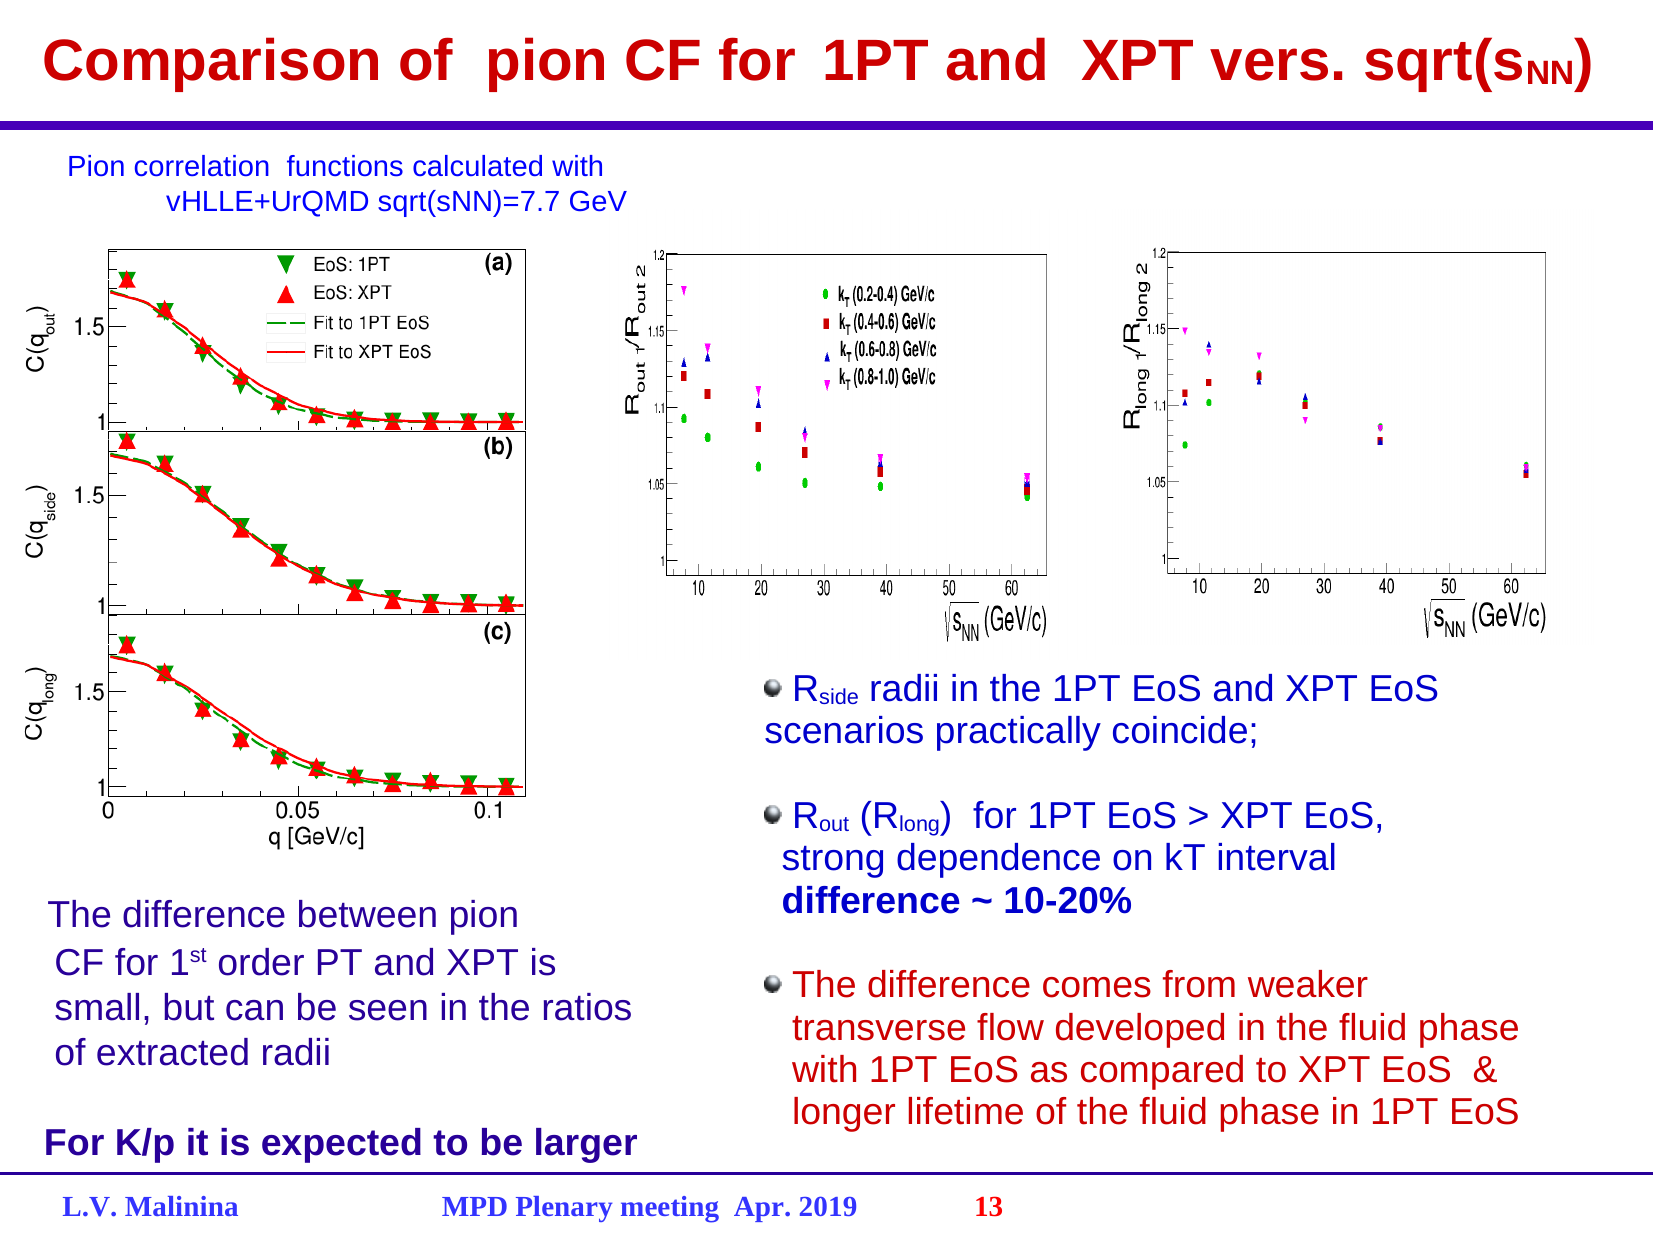

Comparison of pion CF for 1PT and XPT vers. sqrt(sNN)
Pion correlation functions calculated with vHLLE+UrQMD sqrt(sNN)=7.7 GeV
 Rside radii in the 1PT EoS and XPT EoS scenarios practically coincide;
 Rout (Rlong) for 1PT EoS > XPT EoS,
strong dependence on kT interval
difference ~ 10-20%
 The difference comes from weaker
 transverse flow developed in the fluid phase
 with 1PT EoS as compared to XPT EoS &
 longer lifetime of the fluid phase in 1PT EoS
 The difference between pion
 CF for 1st order PT and XPT is
 small, but can be seen in the ratios
 of extracted radii
 For K/p it is expected to be larger
 L.V. Malinina MPD Plenary meeting Apr. 2019 13